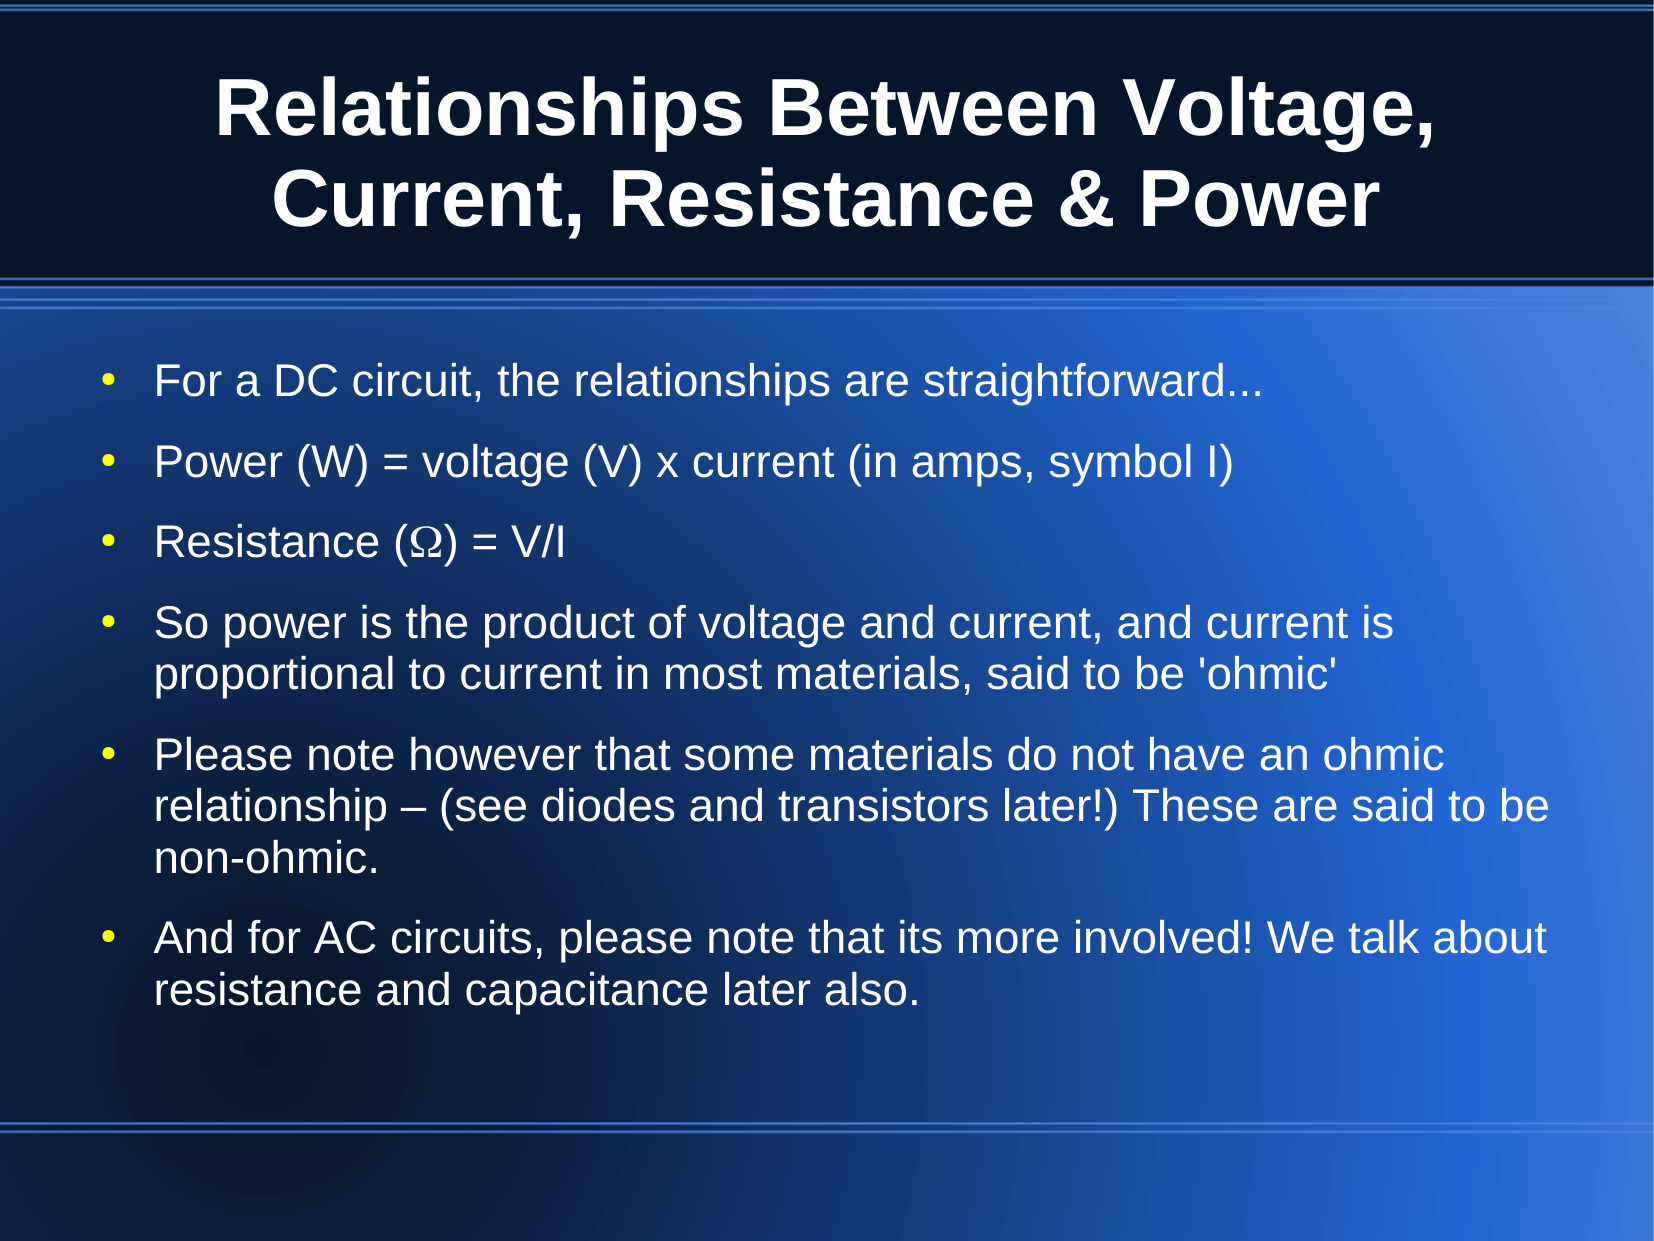

# Relationships Between Voltage, Current, Resistance & Power
For a DC circuit, the relationships are straightforward...
Power (W) = voltage (V) x current (in amps, symbol I)
Resistance (W) = V/I
So power is the product of voltage and current, and current is proportional to current in most materials, said to be 'ohmic'
Please note however that some materials do not have an ohmic relationship – (see diodes and transistors later!) These are said to be non-ohmic.
And for AC circuits, please note that its more involved! We talk about resistance and capacitance later also.